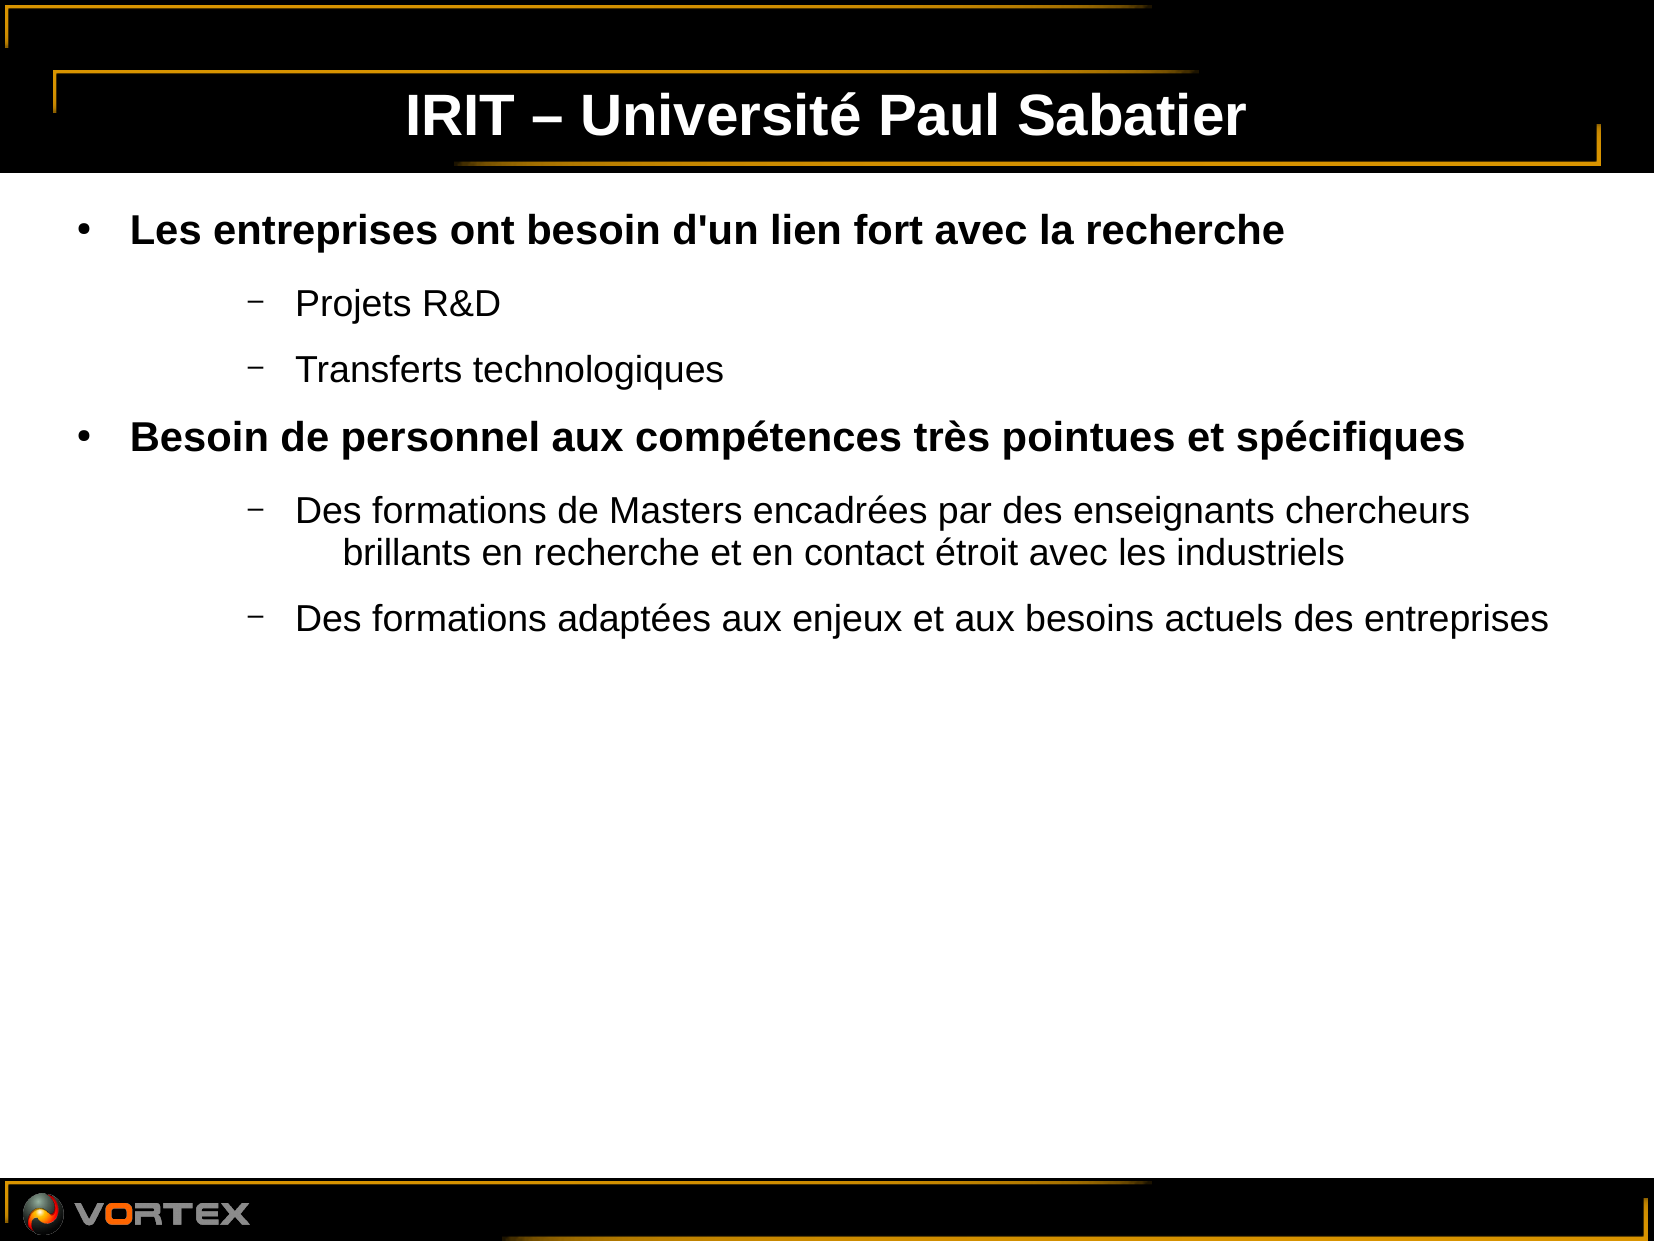

# IRIT – Université Paul Sabatier
Les entreprises ont besoin d'un lien fort avec la recherche
Projets R&D
Transferts technologiques
Besoin de personnel aux compétences très pointues et spécifiques
Des formations de Masters encadrées par des enseignants chercheurs brillants en recherche et en contact étroit avec les industriels
Des formations adaptées aux enjeux et aux besoins actuels des entreprises